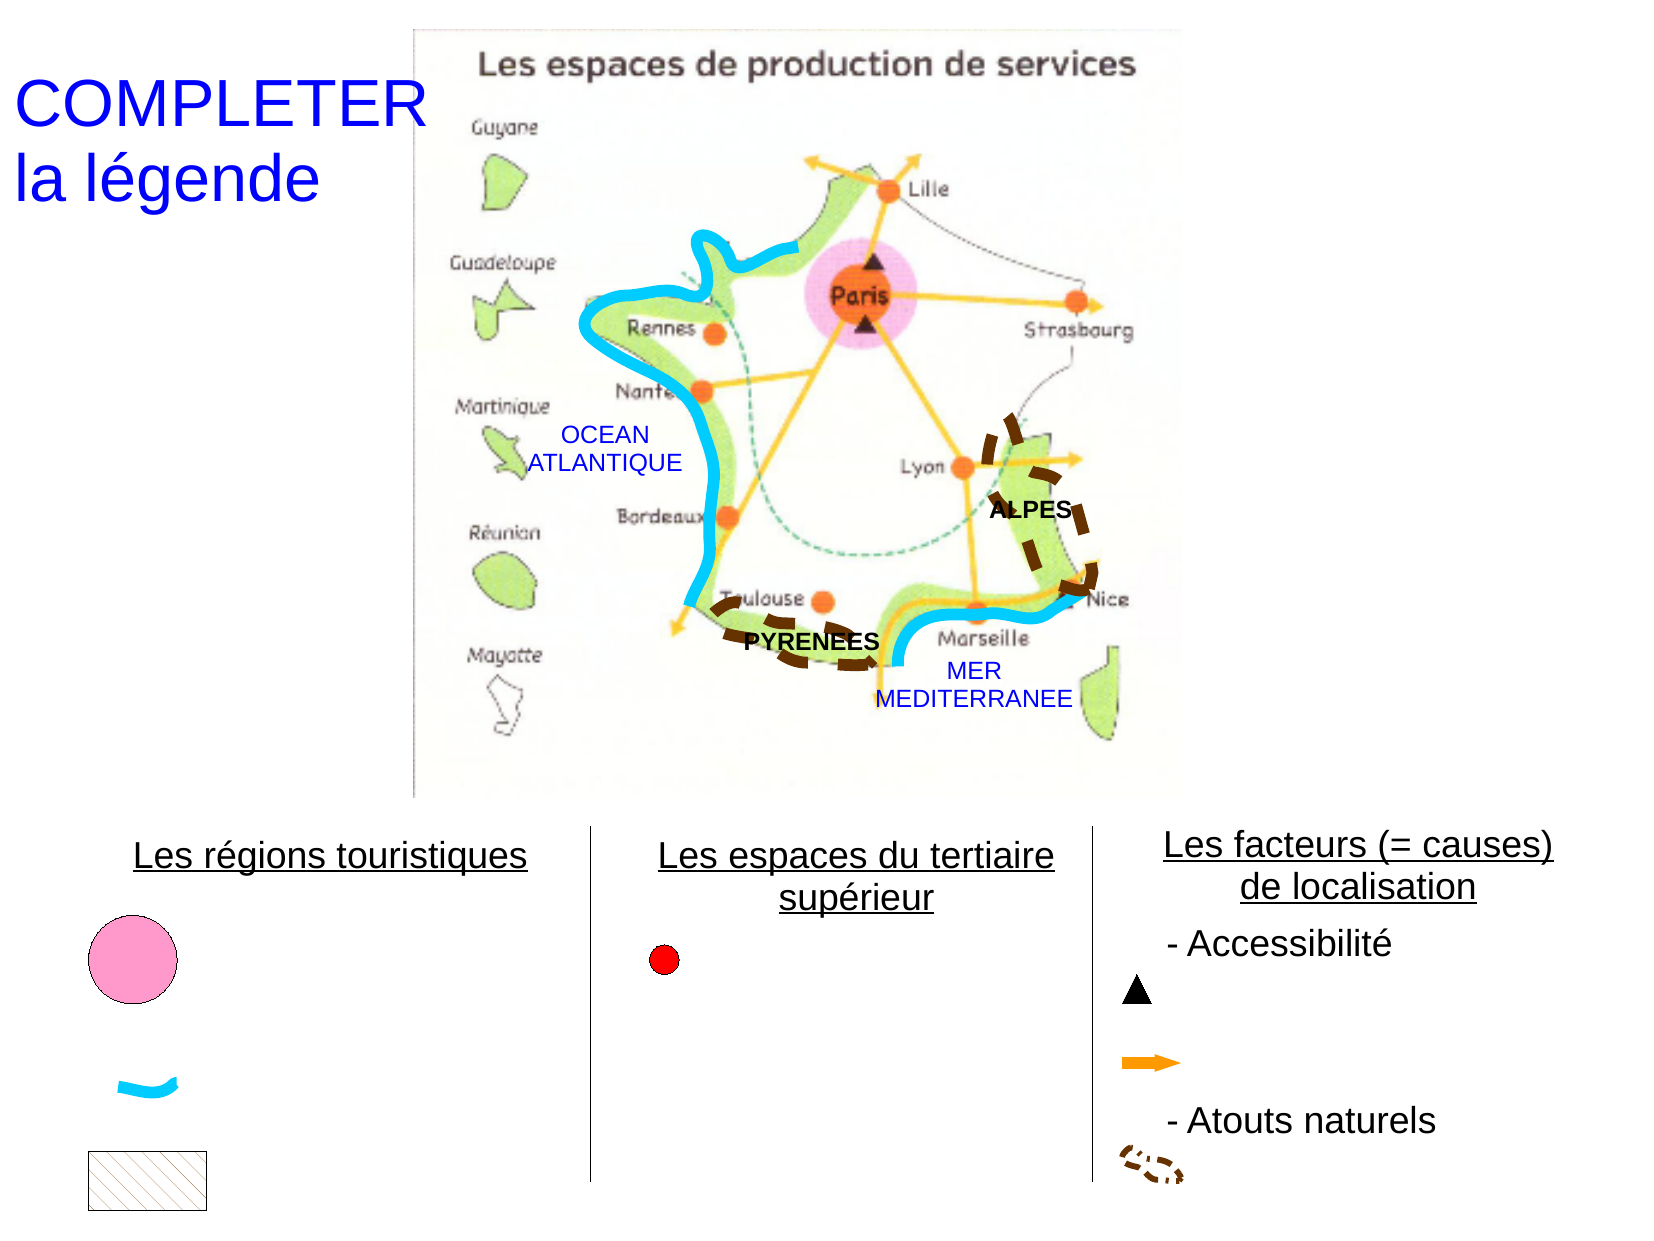

COMPLETER la légende
OCEAN
ATLANTIQUE
ALPES
PYRENEES
MER
MEDITERRANEE
Les facteurs (= causes)
de localisation
Les régions touristiques
Les espaces du tertiaire supérieur
- Accessibilité
- Atouts naturels